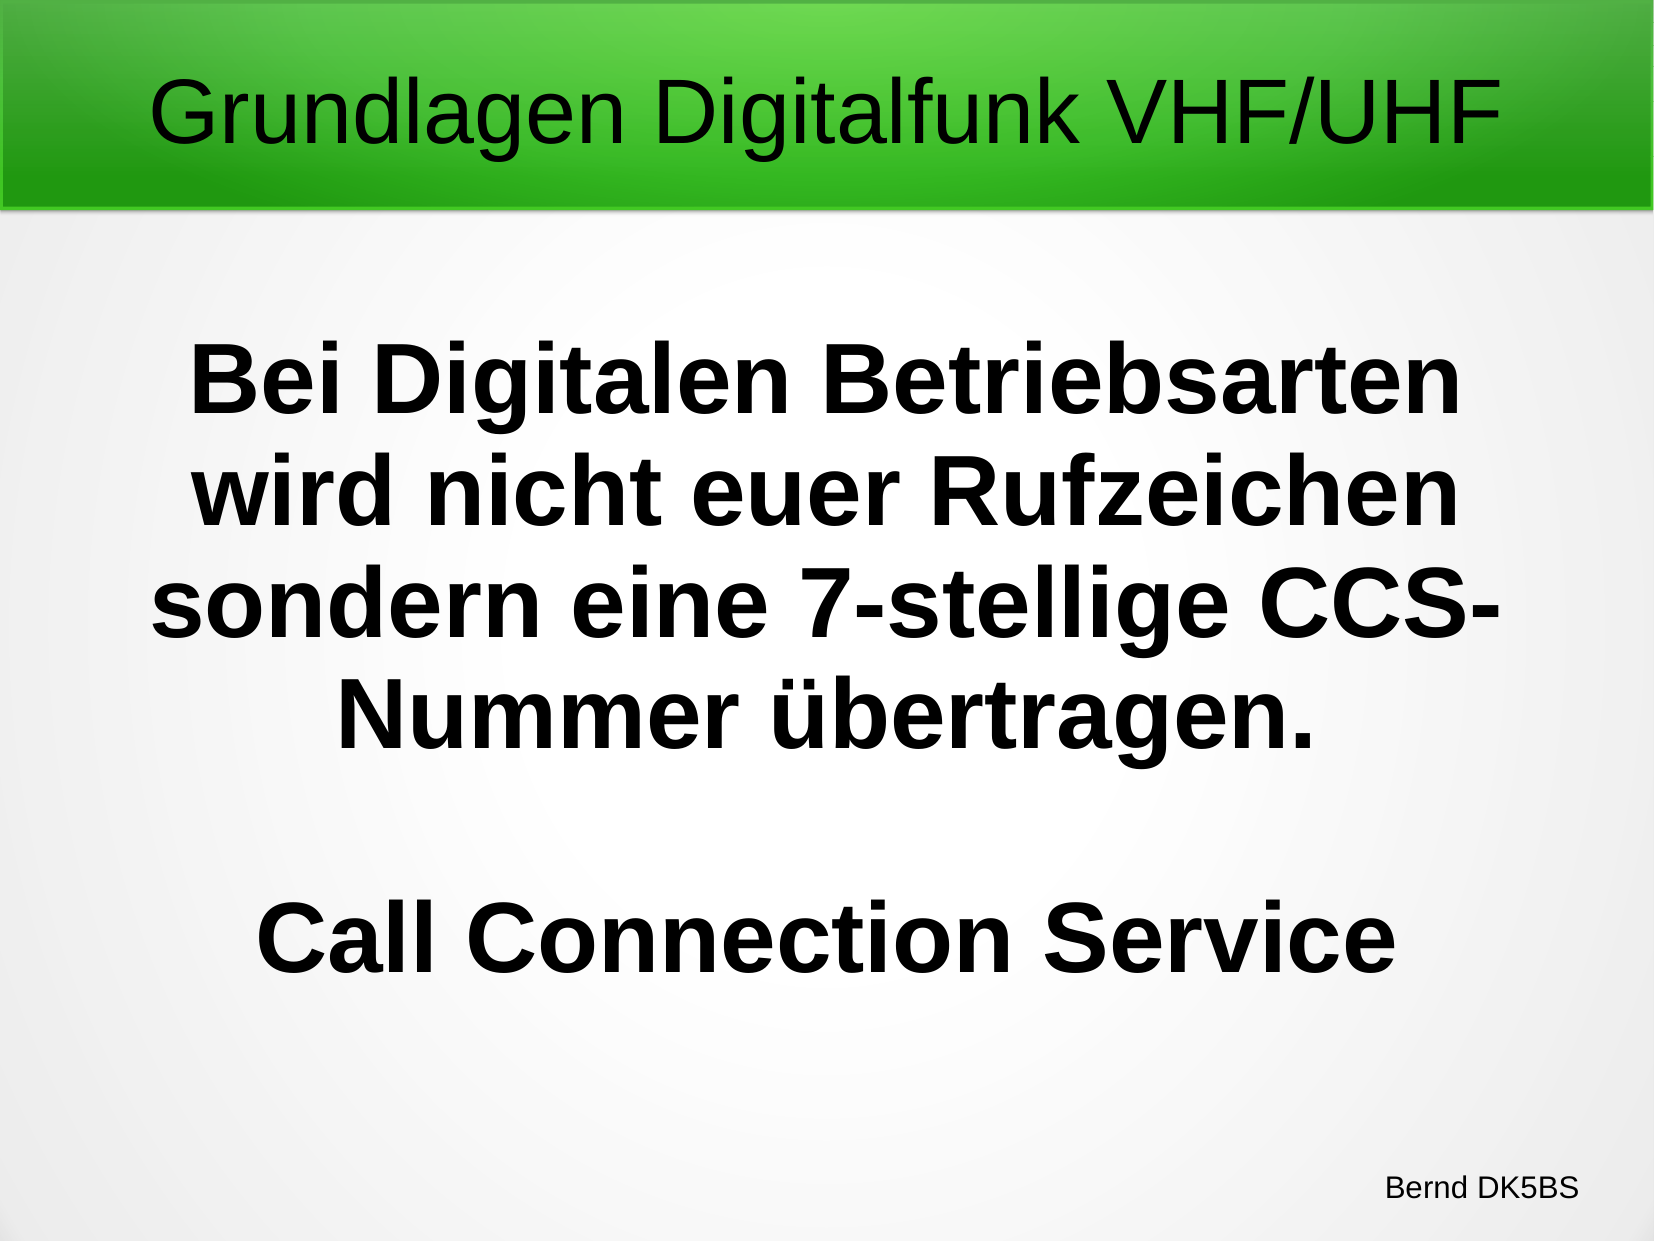

# Grundlagen Digitalfunk VHF/UHF
Bei Digitalen Betriebsarten wird nicht euer Rufzeichen sondern eine 7-stellige CCS-Nummer übertragen.
Call Connection Service
Bernd DK5BS